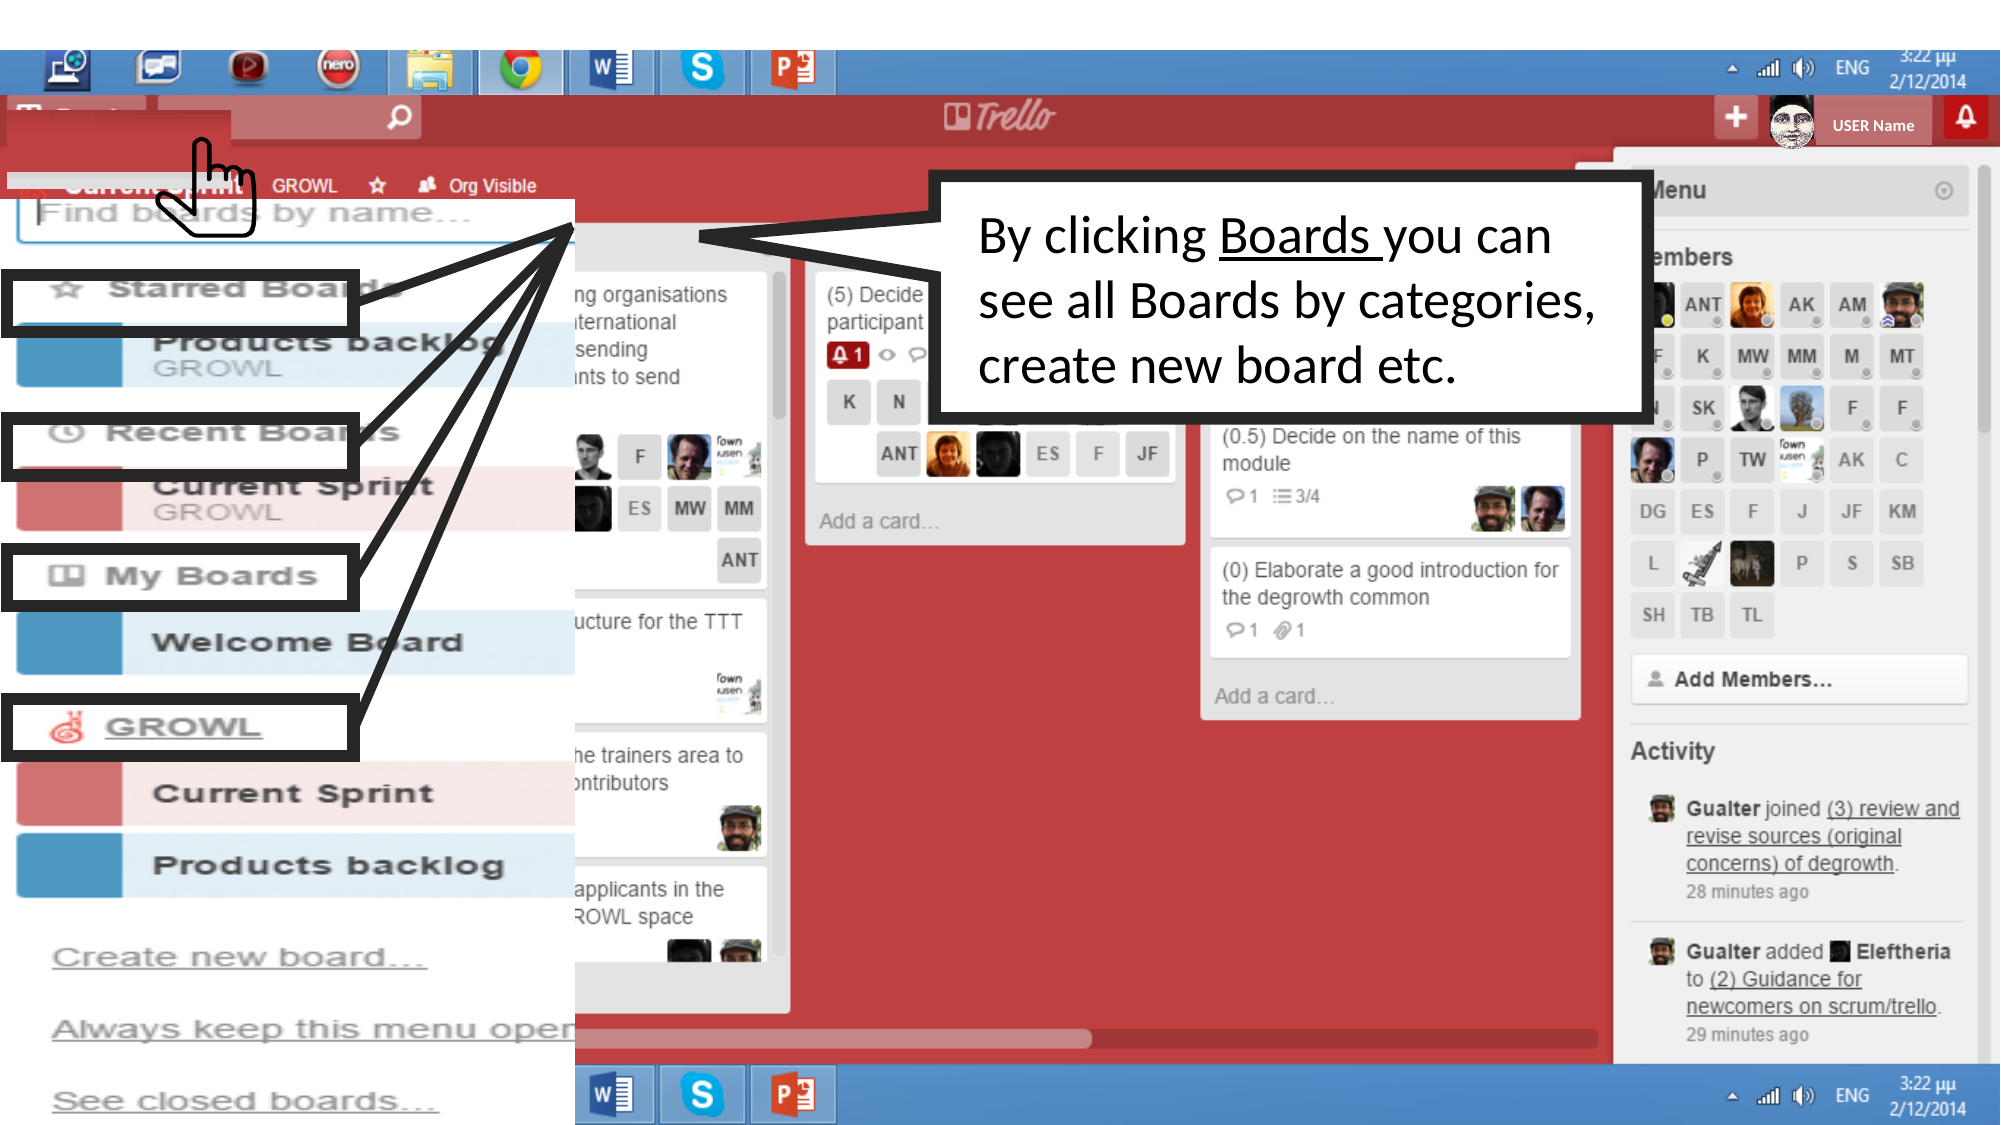

USER Name
By clicking Boards you can
see all Boards by categories, create new board etc.